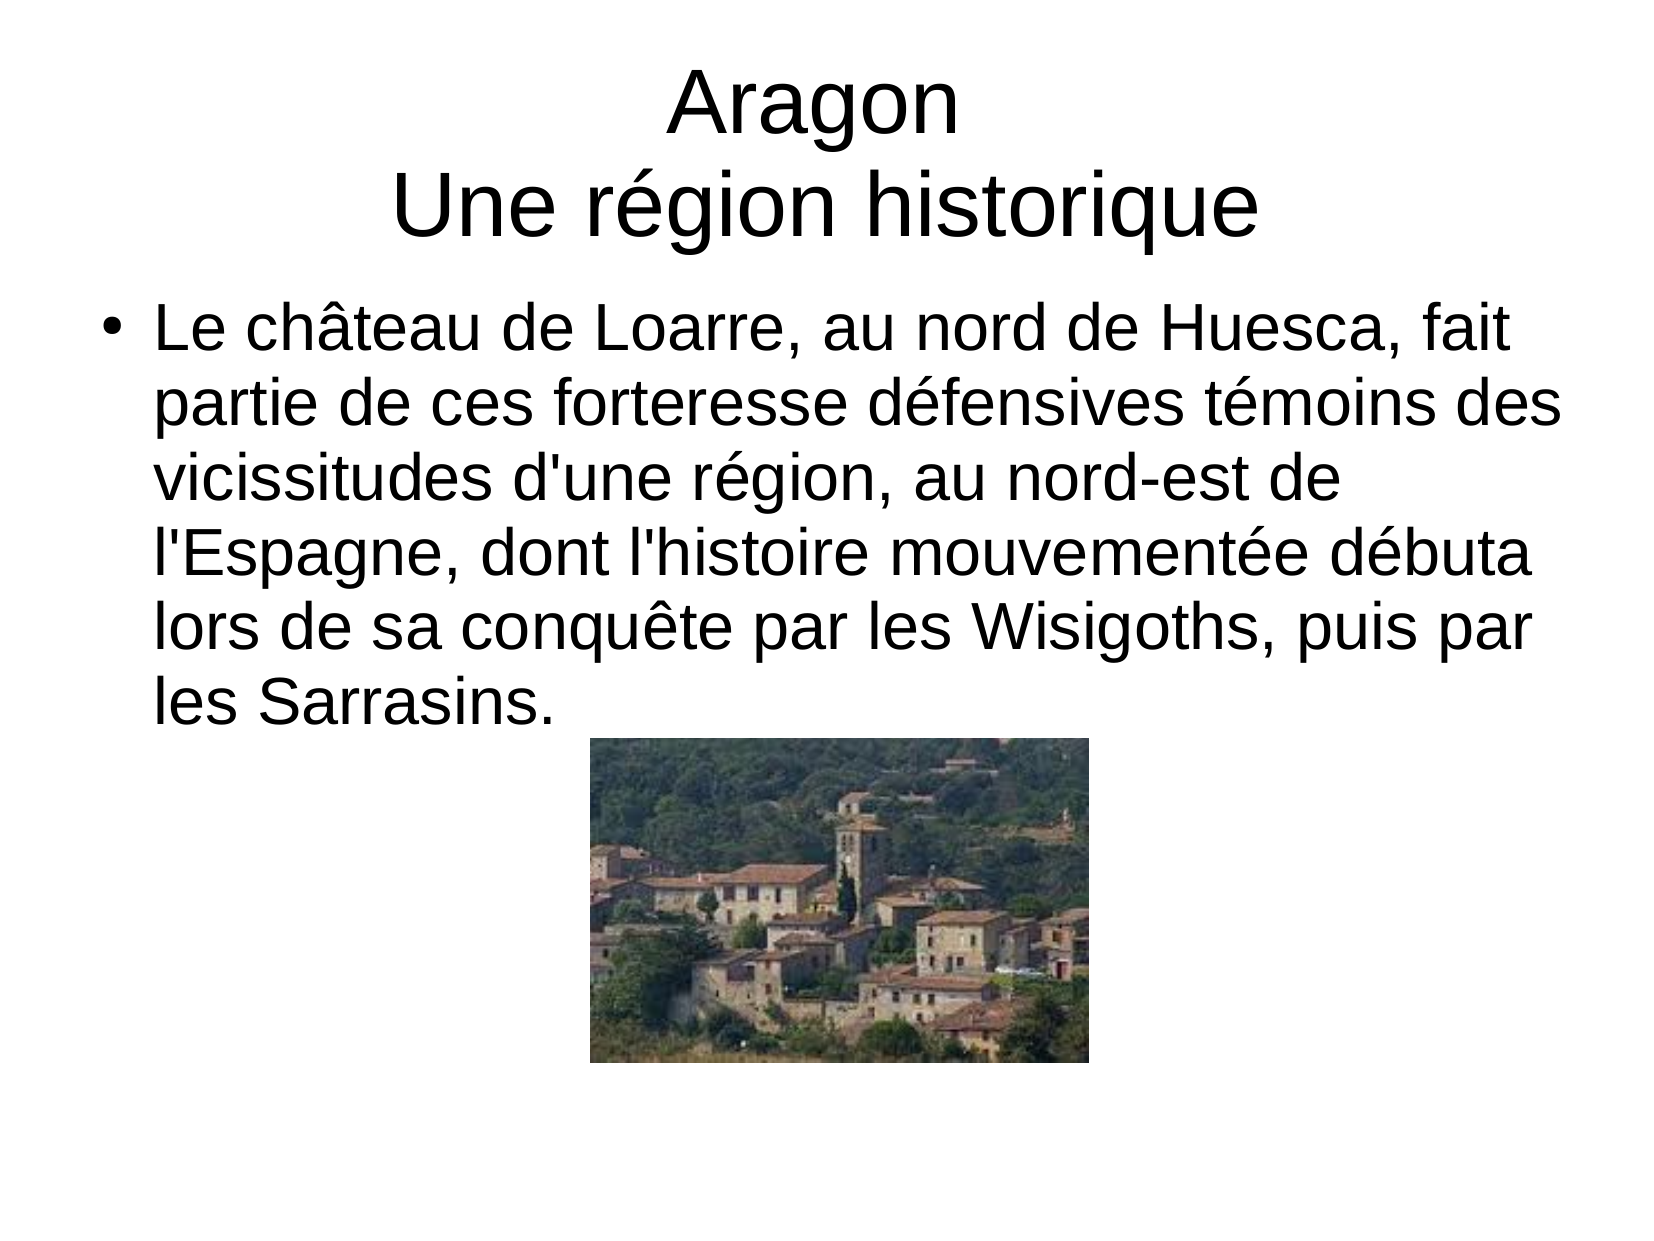

# Aragon Une région historique
Le château de Loarre, au nord de Huesca, fait partie de ces forteresse défensives témoins des vicissitudes d'une région, au nord-est de l'Espagne, dont l'histoire mouvementée débuta lors de sa conquête par les Wisigoths, puis par les Sarrasins.